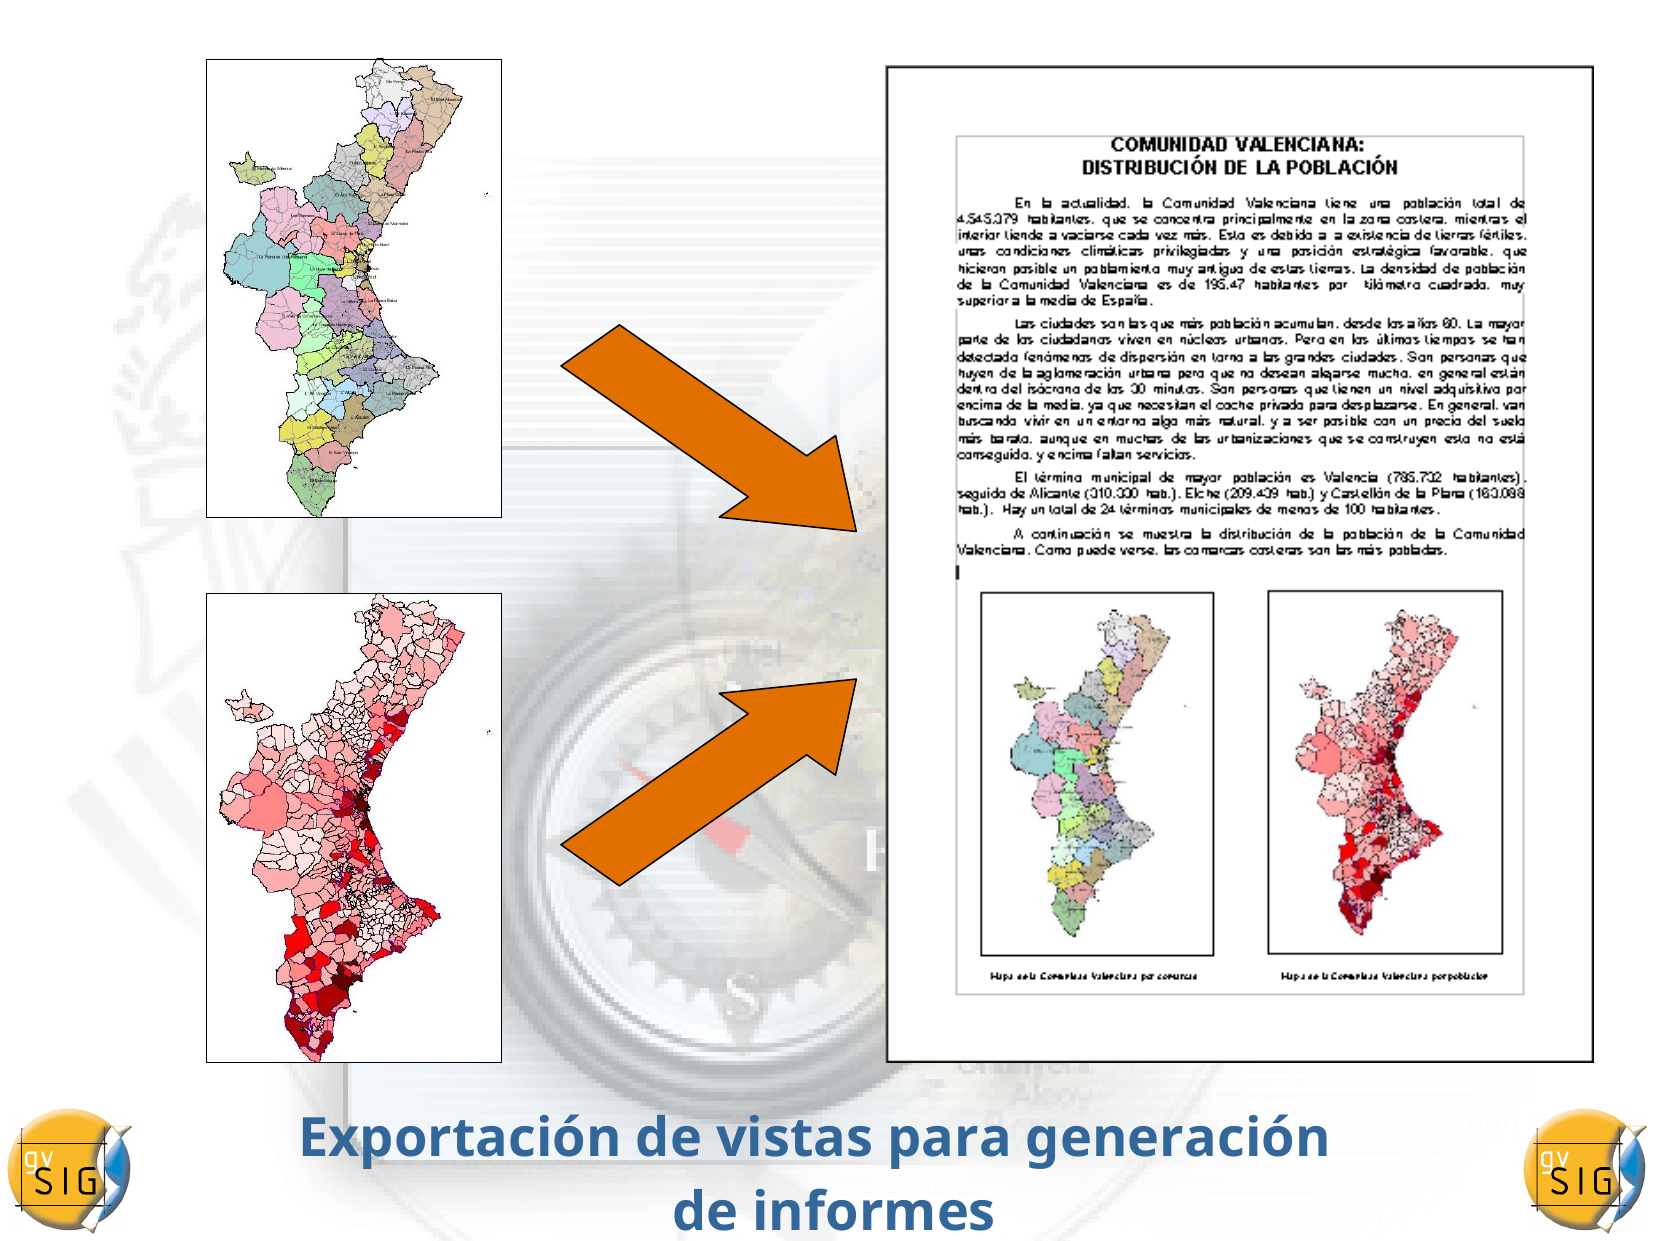

# Exportación de vistas para generación de informes